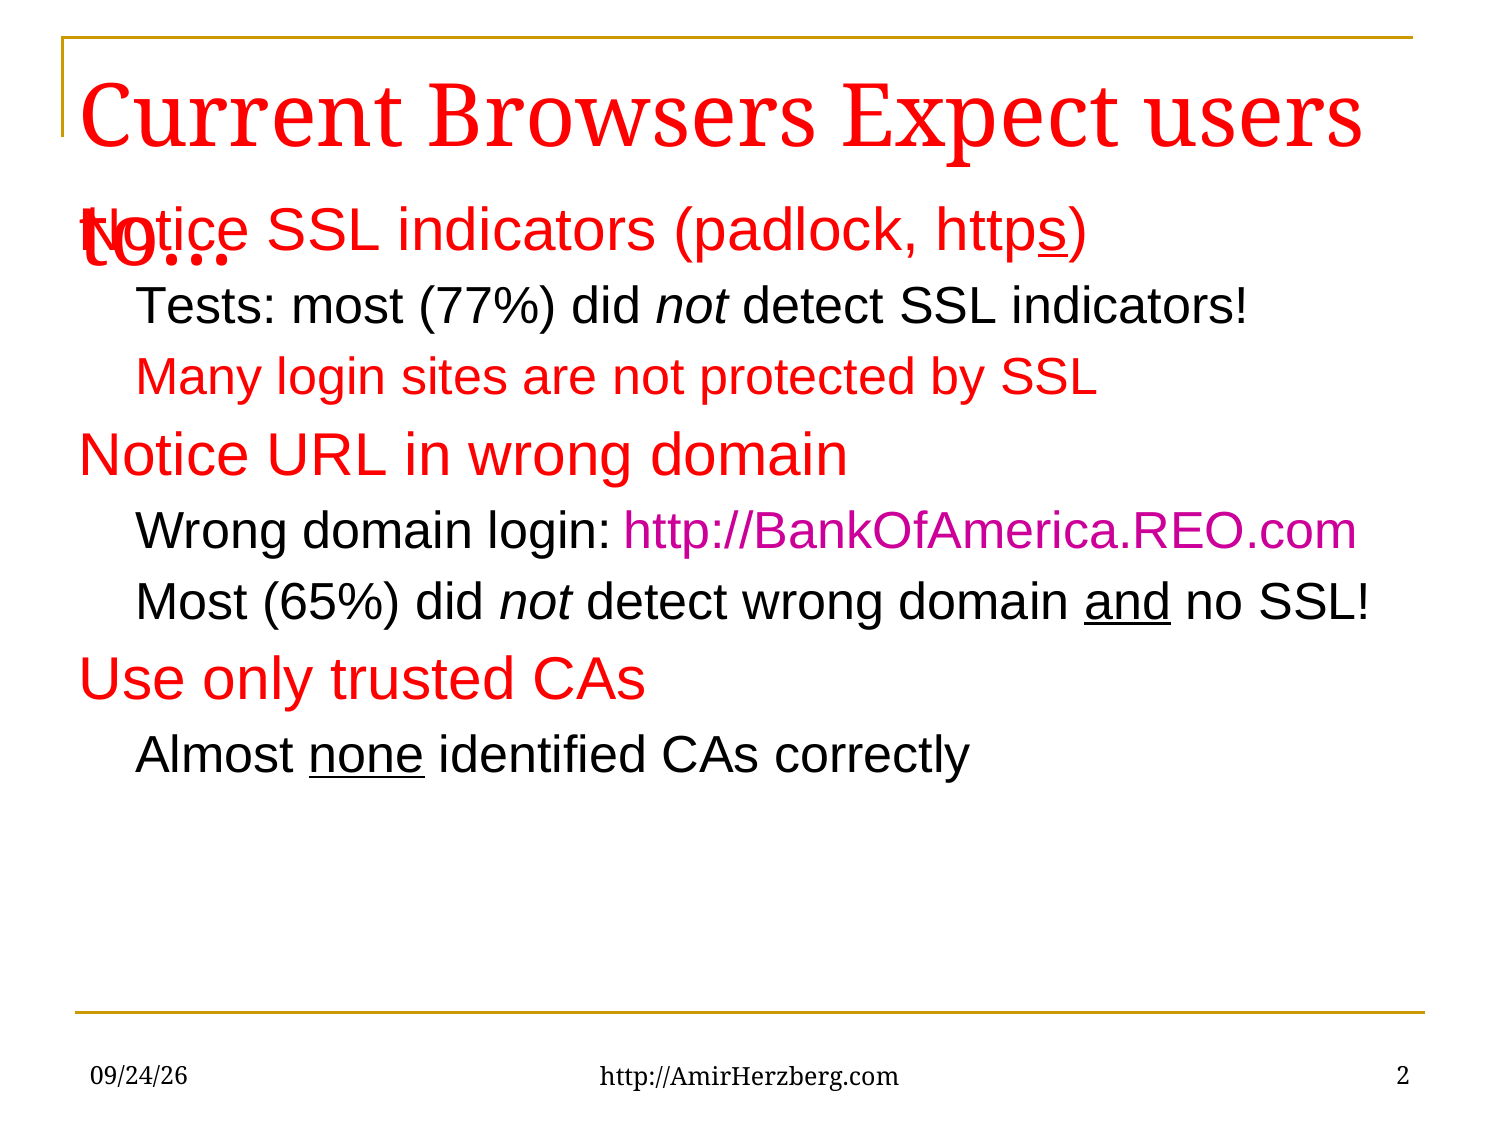

# Current Browsers Expect users to…
Notice SSL indicators (padlock, https)
Tests: most (77%) did not detect SSL indicators!
Many login sites are not protected by SSL
Notice URL in wrong domain
Wrong domain login: http://BankOfAmerica.REO.com
Most (65%) did not detect wrong domain and no SSL!
Use only trusted CAs
Almost none identified CAs correctly
2
http://AmirHerzberg.com